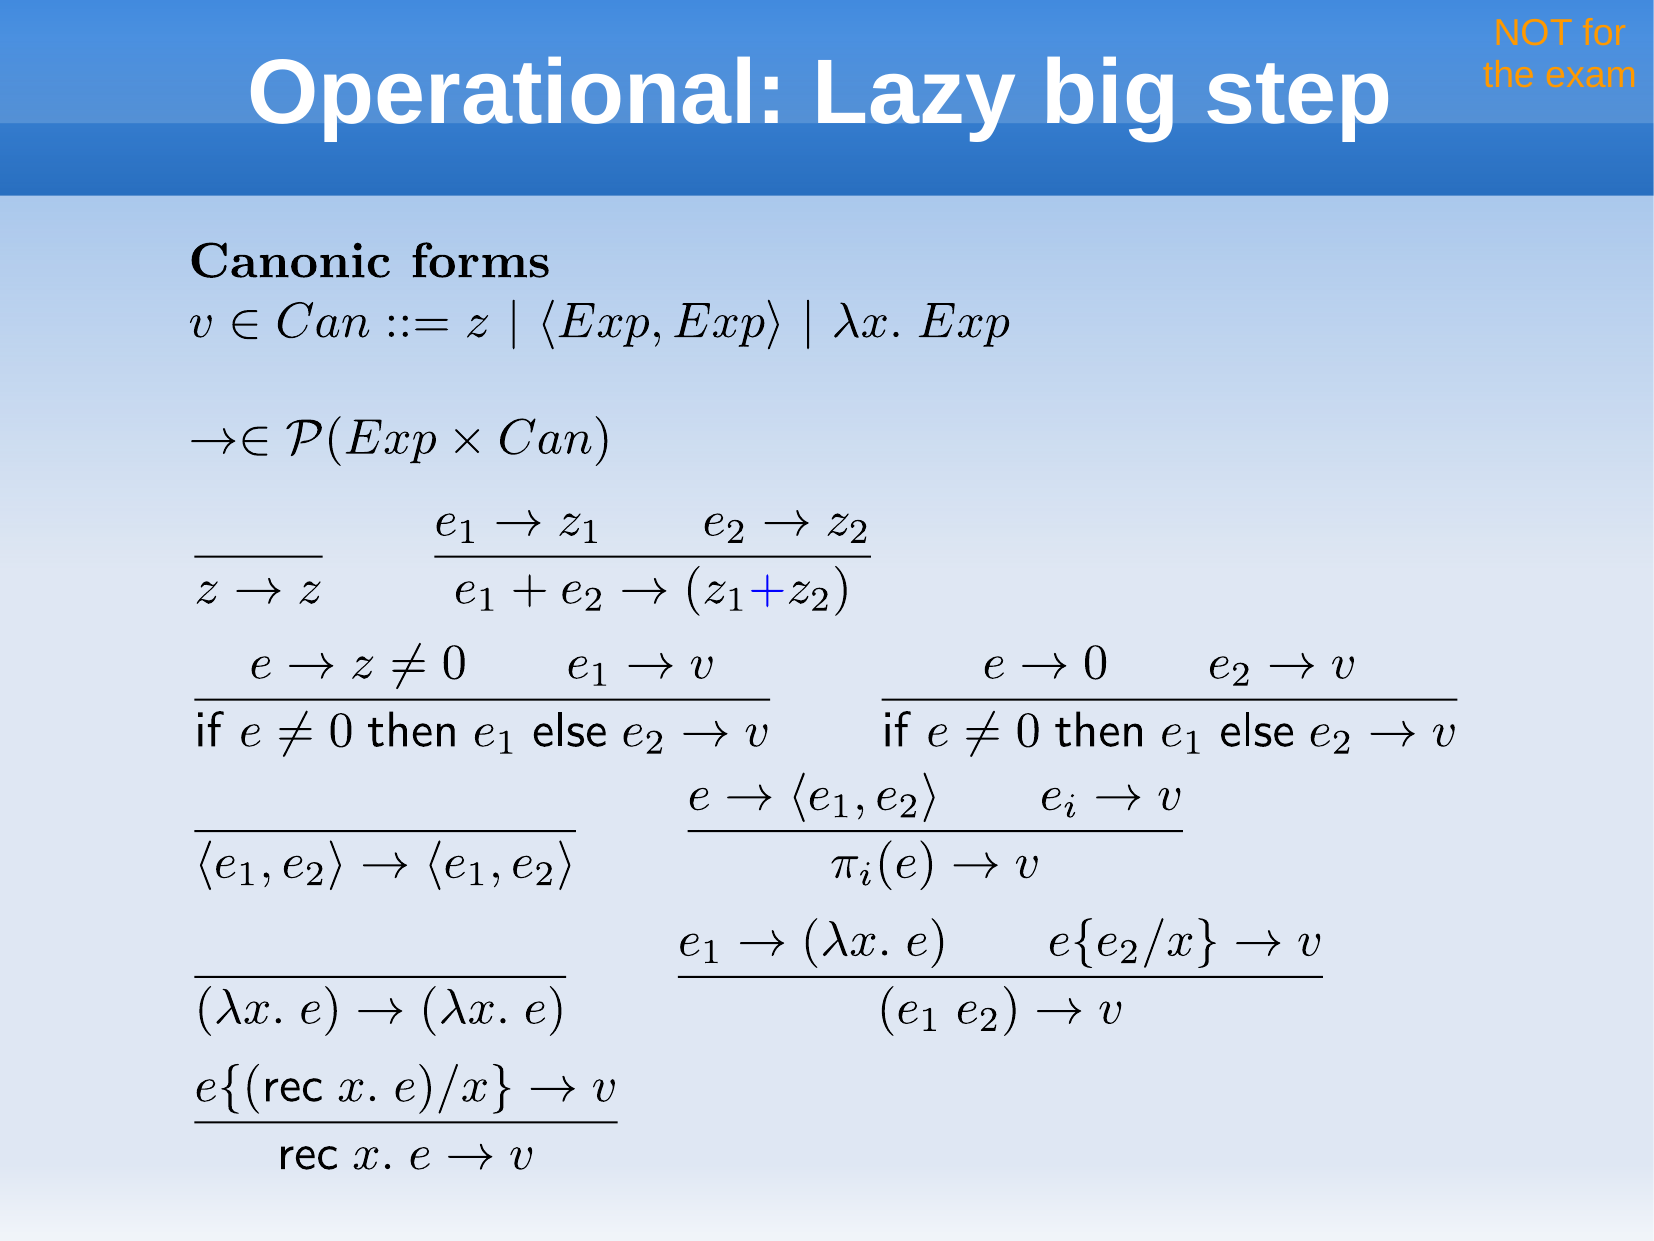

# Operational: Lazy big step
NOT for
the exam